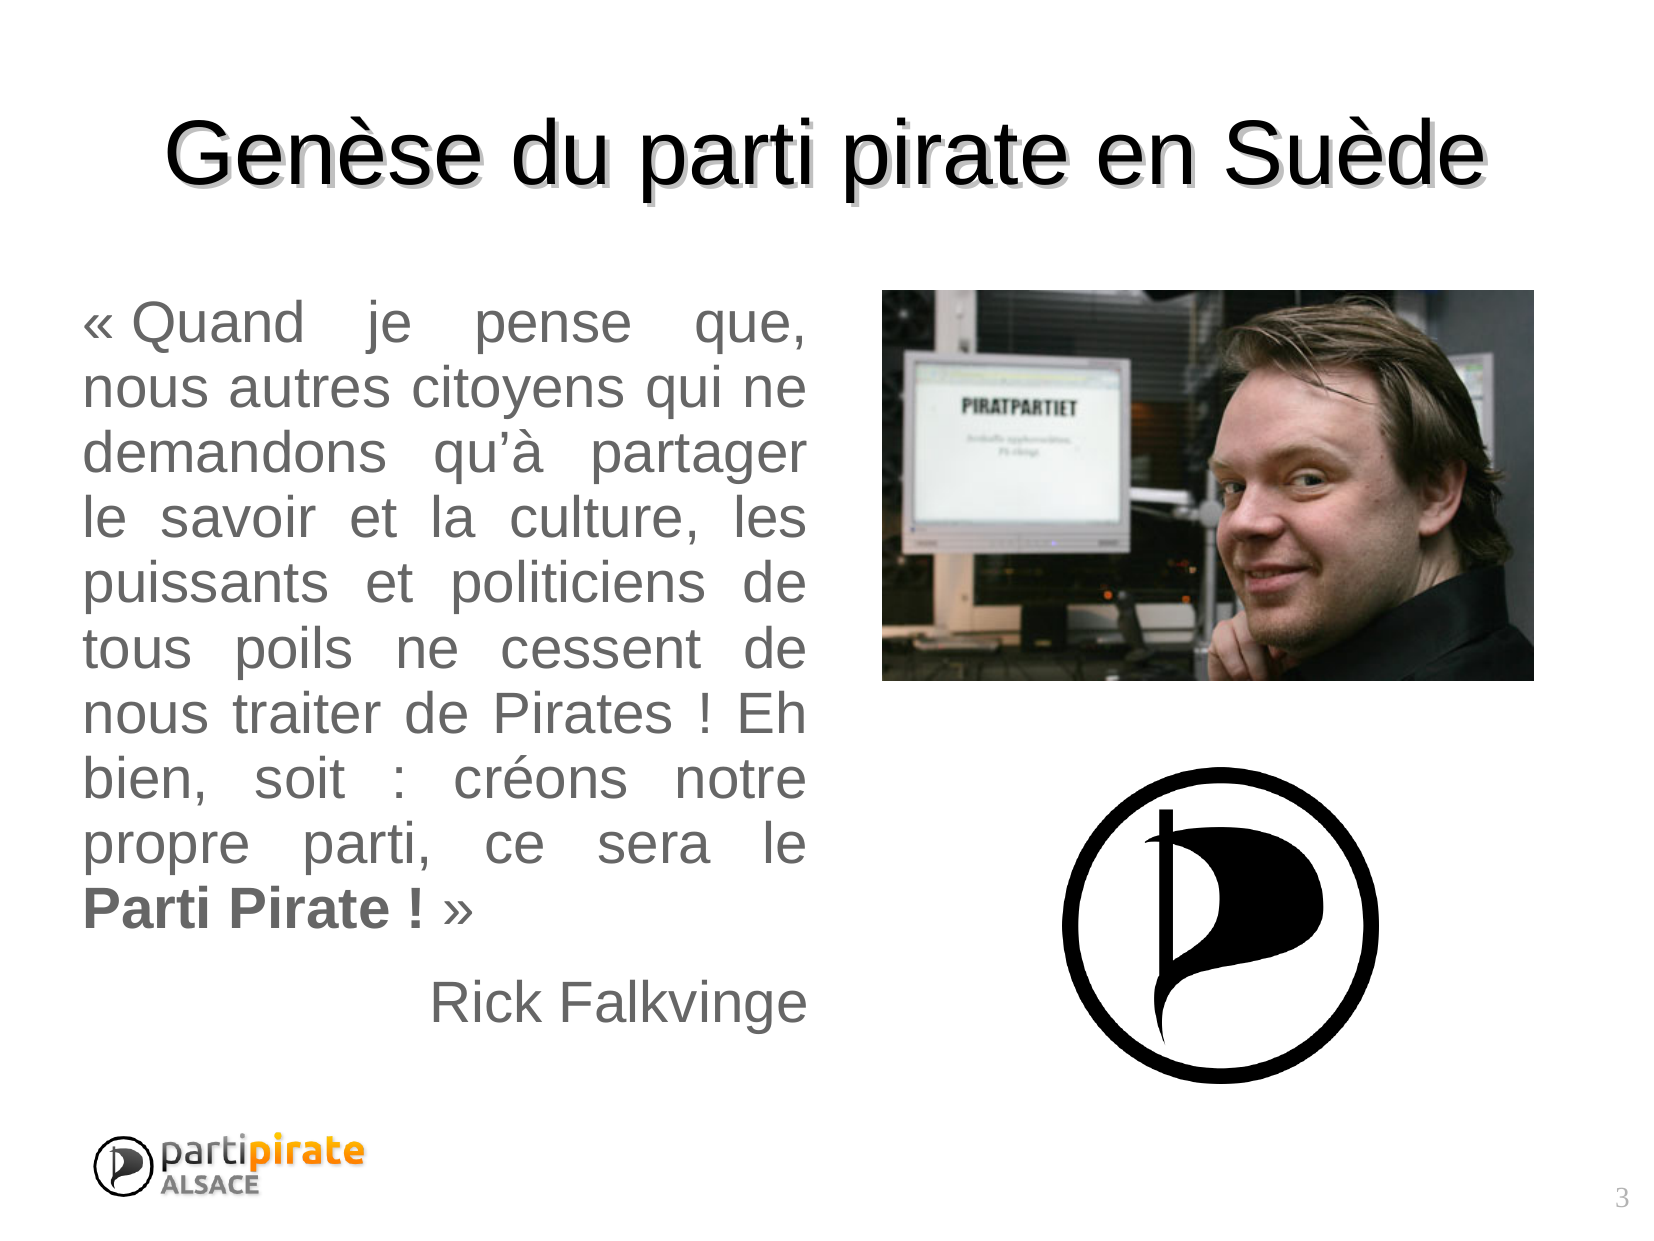

Genèse du parti pirate en Suède
# « Quand je pense que, nous autres citoyens qui ne demandons qu’à partager le savoir et la culture, les puissants et politiciens de tous poils ne cessent de nous traiter de Pirates ! Eh bien, soit : créons notre propre parti, ce sera le Parti Pirate ! »
Rick Falkvinge
3